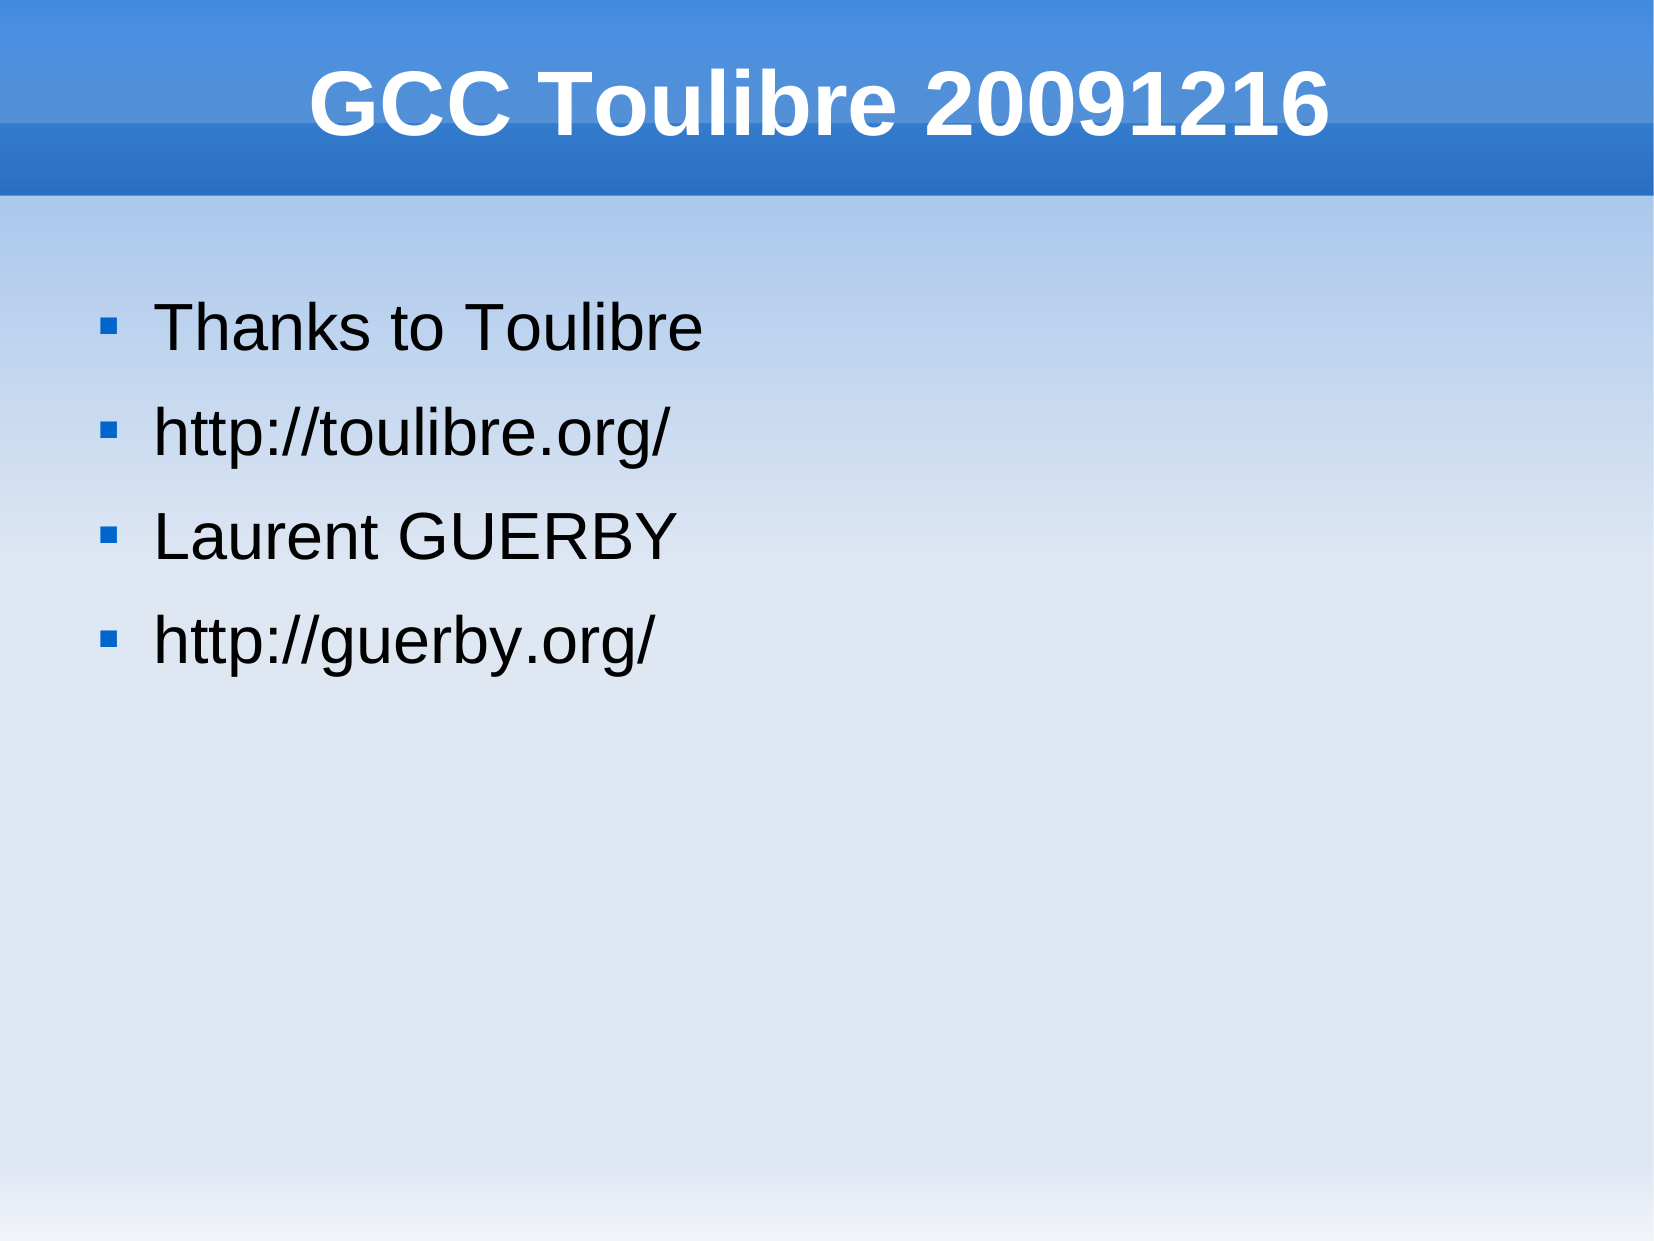

# GCC Toulibre 20091216
Thanks to Toulibre
http://toulibre.org/
Laurent GUERBY
http://guerby.org/